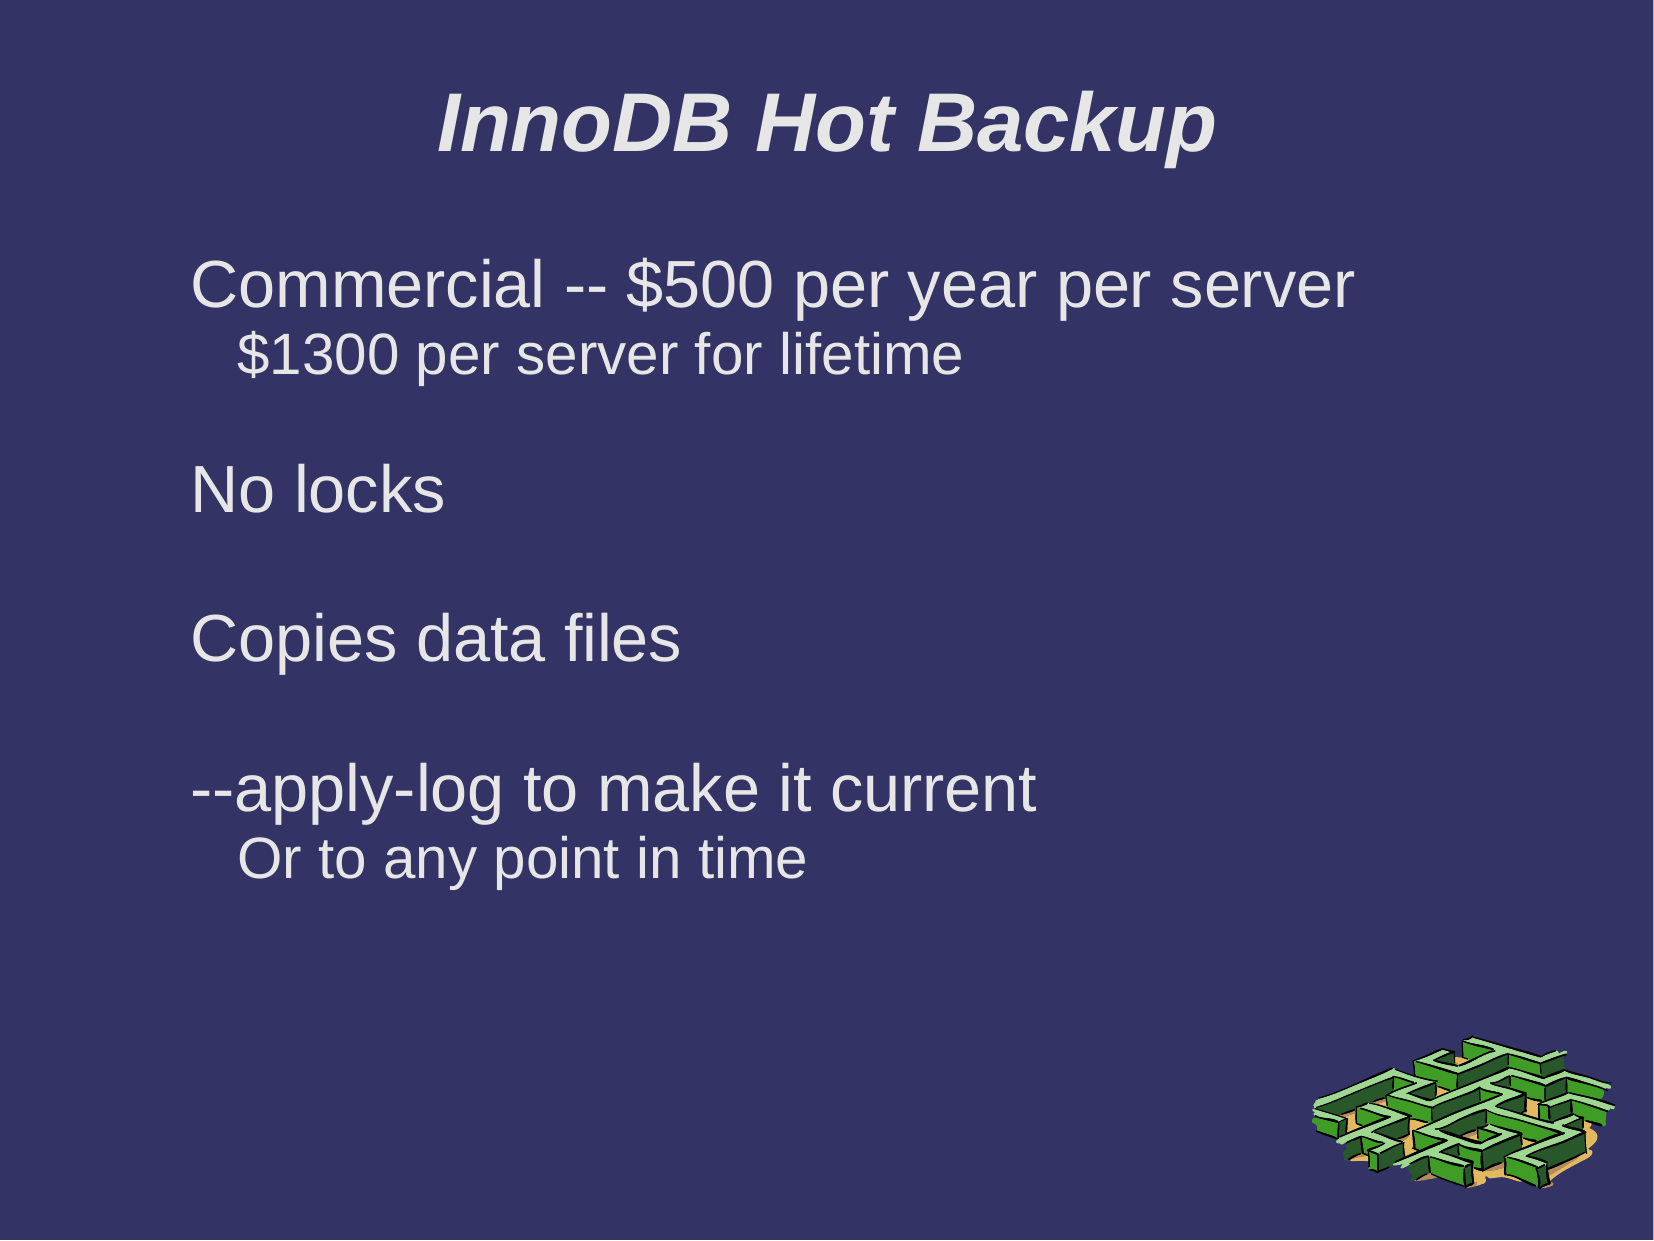

# InnoDB Hot Backup
Commercial -- $500 per year per server
$1300 per server for lifetime
No locks
Copies data files
--apply-log to make it current
Or to any point in time